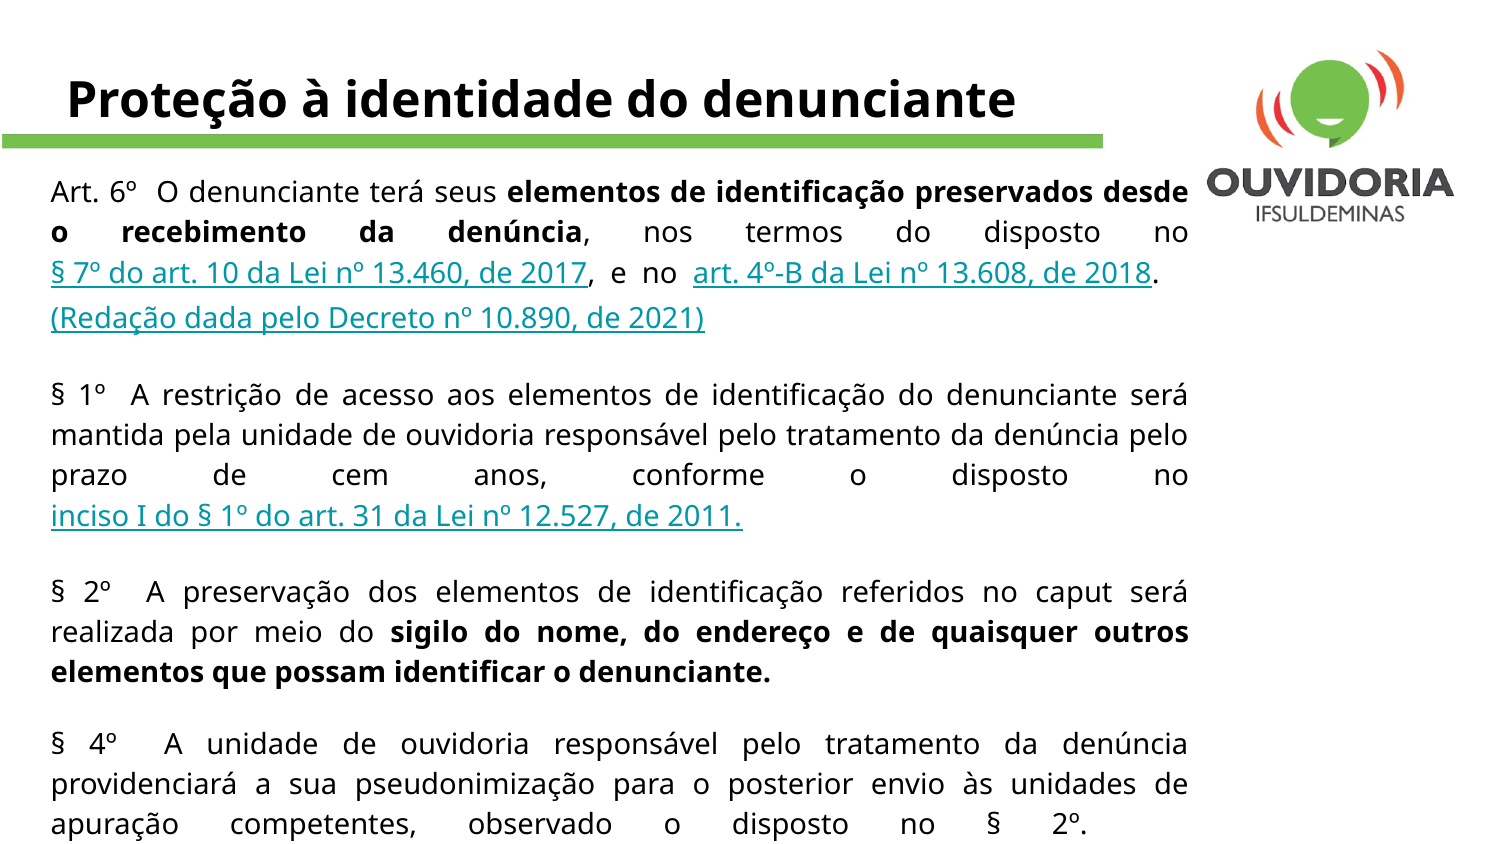

Proteção à identidade do denunciante
#
Art. 6º O denunciante terá seus elementos de identificação preservados desde o recebimento da denúncia, nos termos do disposto no § 7º do art. 10 da Lei nº 13.460, de 2017, e no art. 4º-B da Lei nº 13.608, de 2018. (Redação dada pelo Decreto nº 10.890, de 2021)
§ 1º A restrição de acesso aos elementos de identificação do denunciante será mantida pela unidade de ouvidoria responsável pelo tratamento da denúncia pelo prazo de cem anos, conforme o disposto no inciso I do § 1º do art. 31 da Lei nº 12.527, de 2011.
§ 2º A preservação dos elementos de identificação referidos no caput será realizada por meio do sigilo do nome, do endereço e de quaisquer outros elementos que possam identificar o denunciante.
§ 4º A unidade de ouvidoria responsável pelo tratamento da denúncia providenciará a sua pseudonimização para o posterior envio às unidades de apuração competentes, observado o disposto no § 2º. (Redação dada pelo Decreto nº 10.890, de 2021)